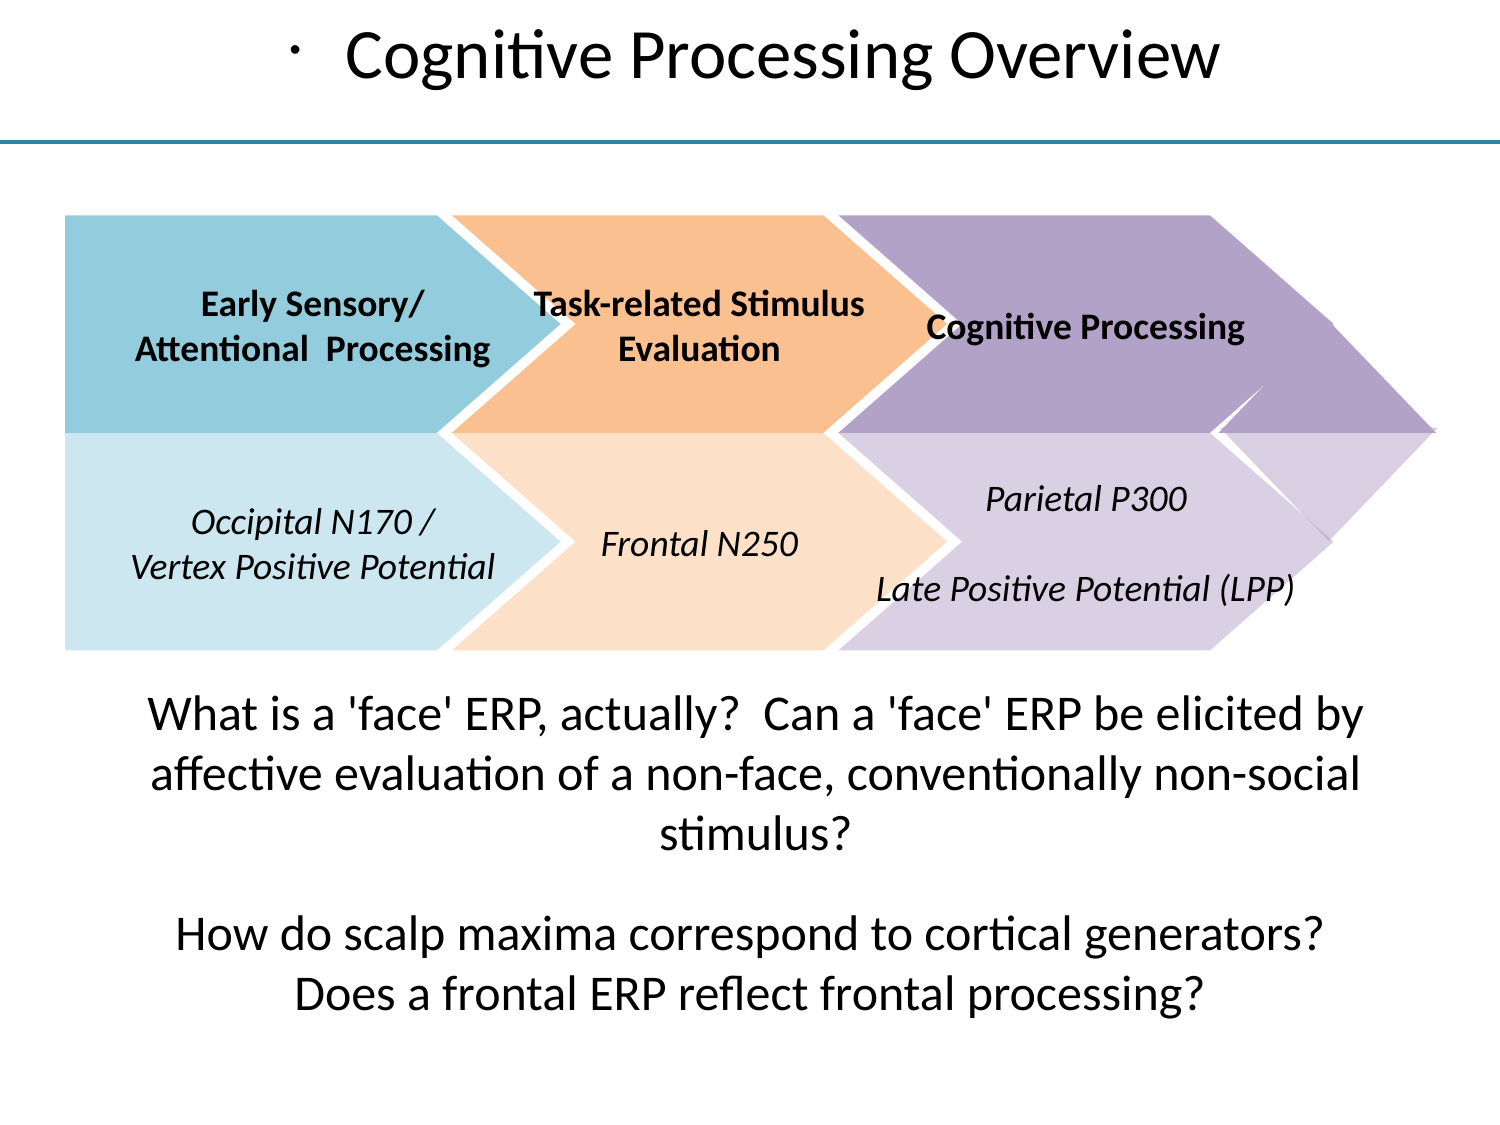

Cognitive Processing Overview
Early Sensory/
Attentional Processing
Task-related Stimulus Evaluation
Cognitive Processing
Parietal P300
Late Positive Potential (LPP)
Occipital N170 /
Vertex Positive Potential
Frontal N250
# What is a 'face' ERP, actually? Can a 'face' ERP be elicited by affective evaluation of a non-face, conventionally non-social stimulus? How do scalp maxima correspond to cortical generators? Does a frontal ERP reflect frontal processing?